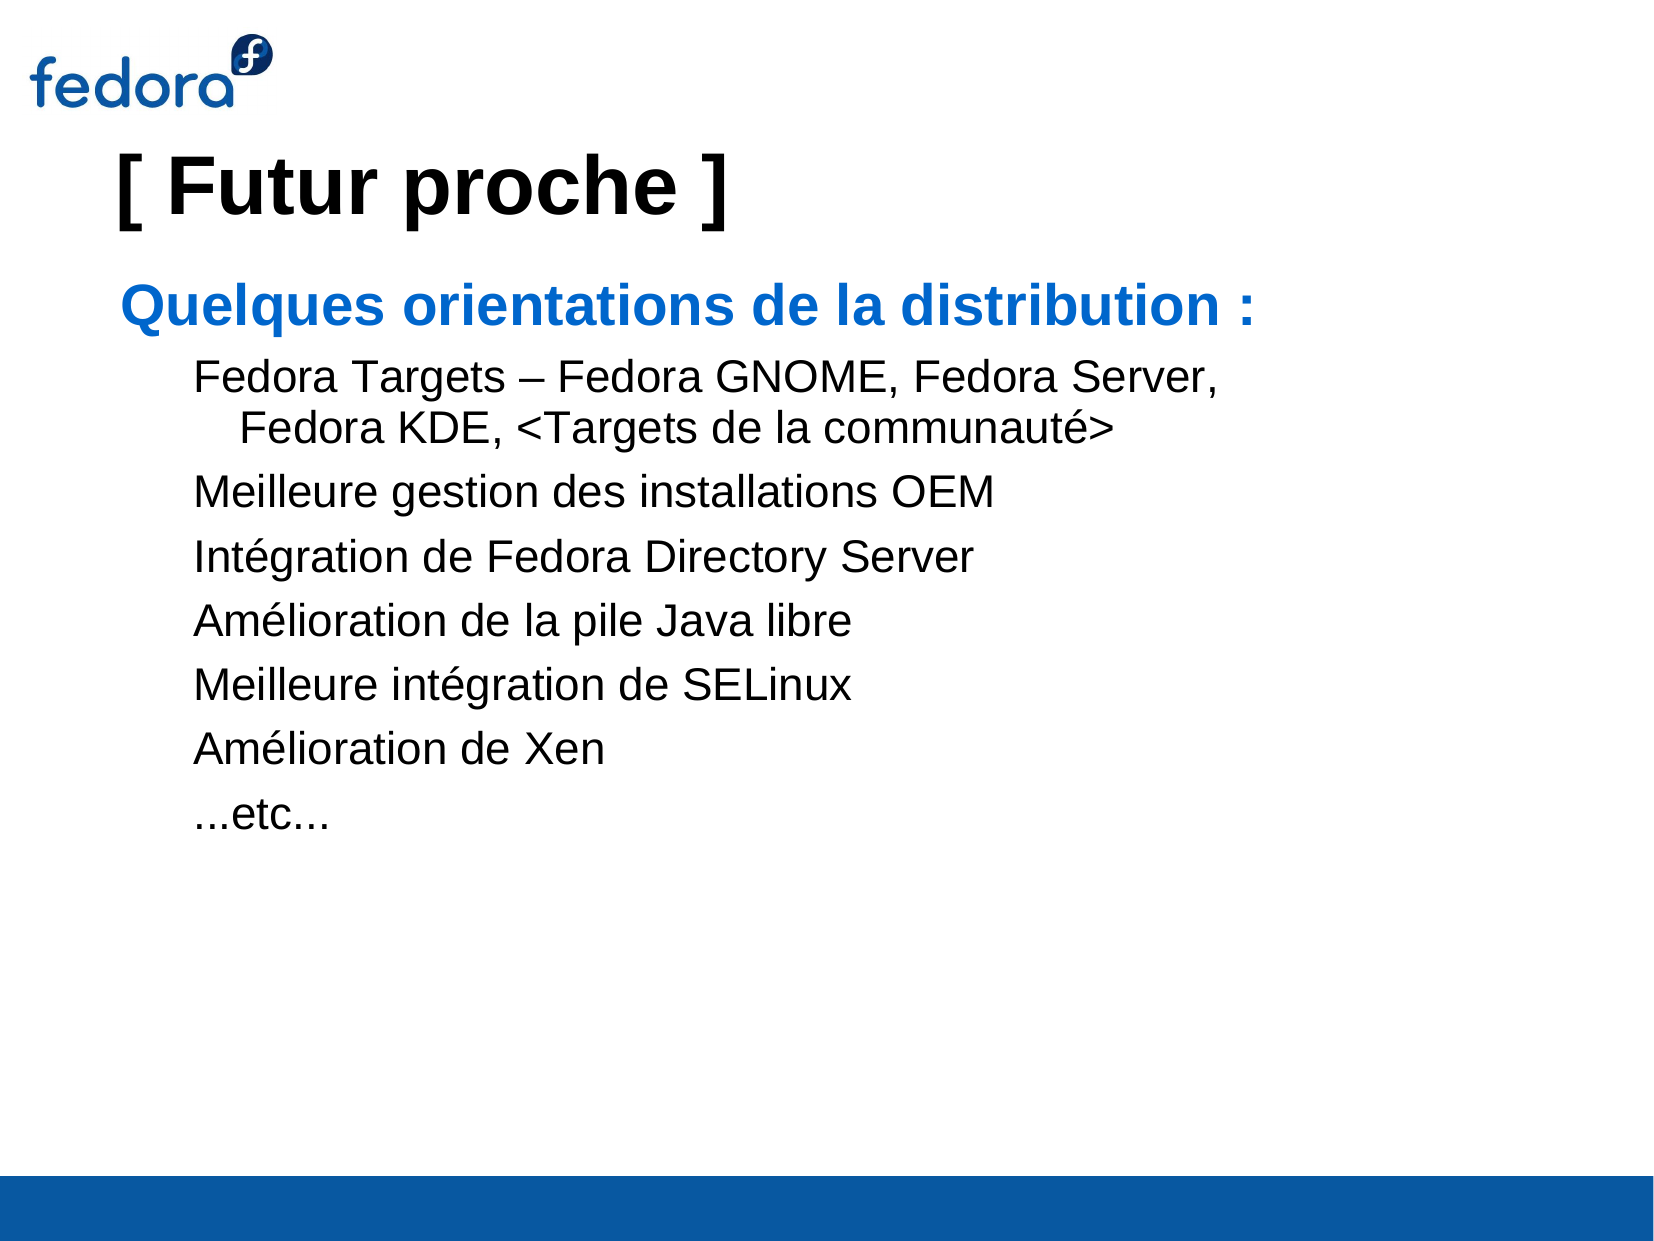

# [ Futur proche ]
Quelques orientations de la distribution :
Fedora Targets – Fedora GNOME, Fedora Server,				Fedora KDE, <Targets de la communauté>
Meilleure gestion des installations OEM
Intégration de Fedora Directory Server
Amélioration de la pile Java libre
Meilleure intégration de SELinux
Amélioration de Xen
...etc...